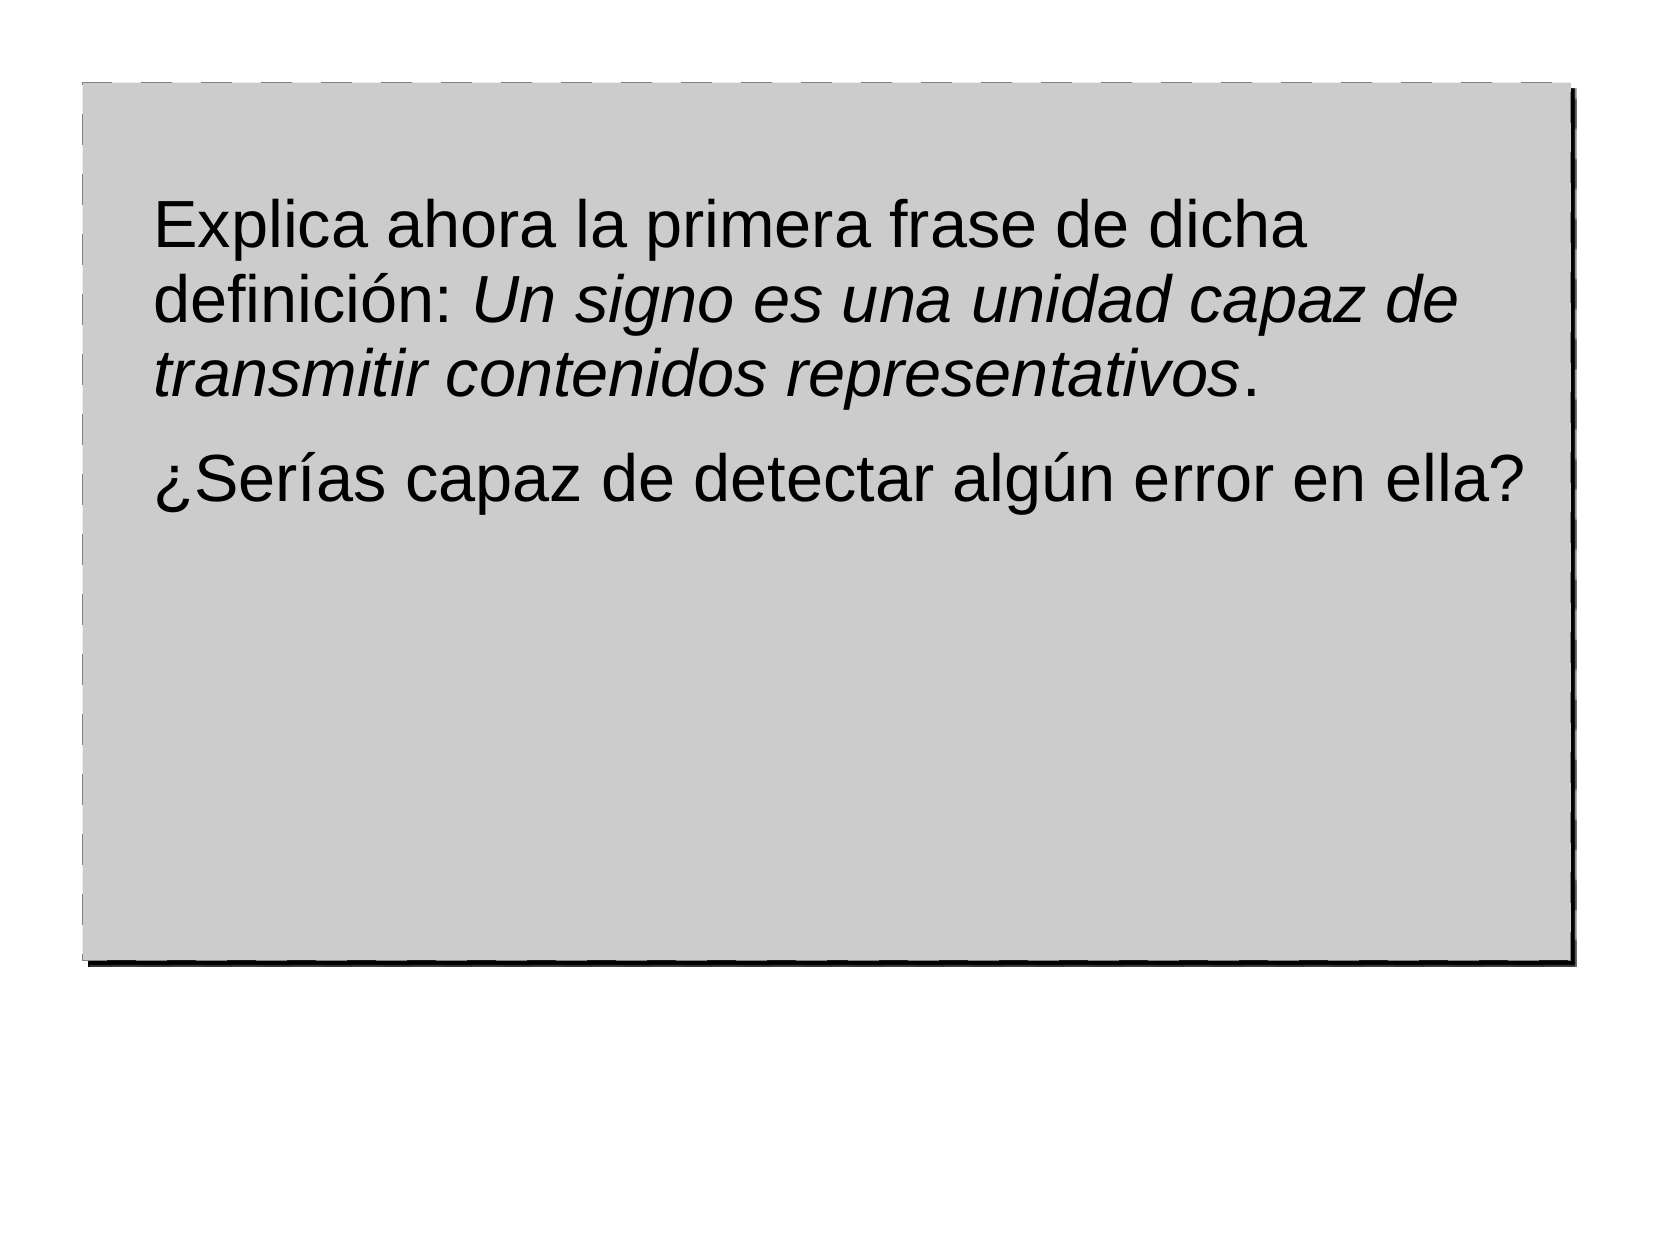

#
Explica ahora la primera frase de dicha definición: Un signo es una unidad capaz de transmitir contenidos representativos.
¿Serías capaz de detectar algún error en ella?